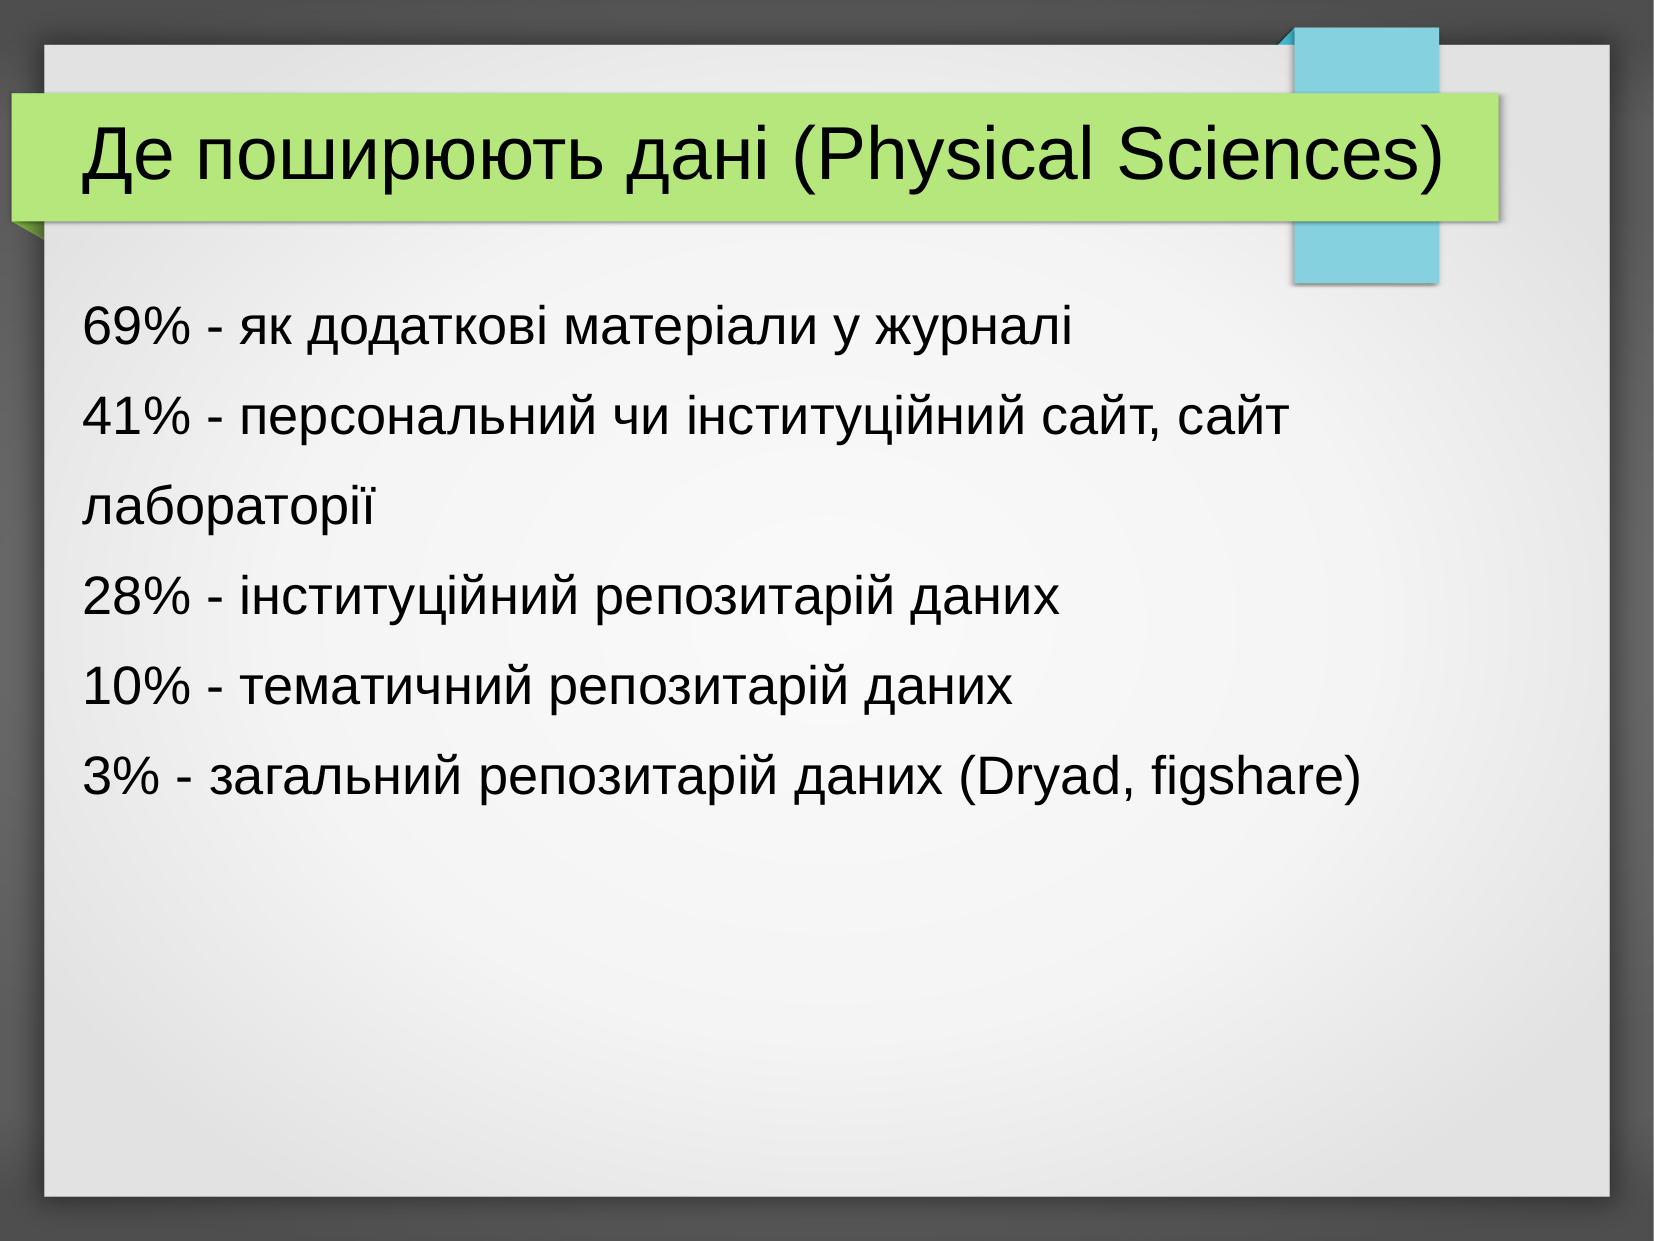

# Де поширюють дані (Physical Sciences)
69% - як додаткові матеріали у журналі
41% - персональний чи інституційний сайт, сайт
лабораторії
28% - інституційний репозитарій даних
10% - тематичний репозитарій даних
3% - загальний репозитарій даних (Dryad, figshare)